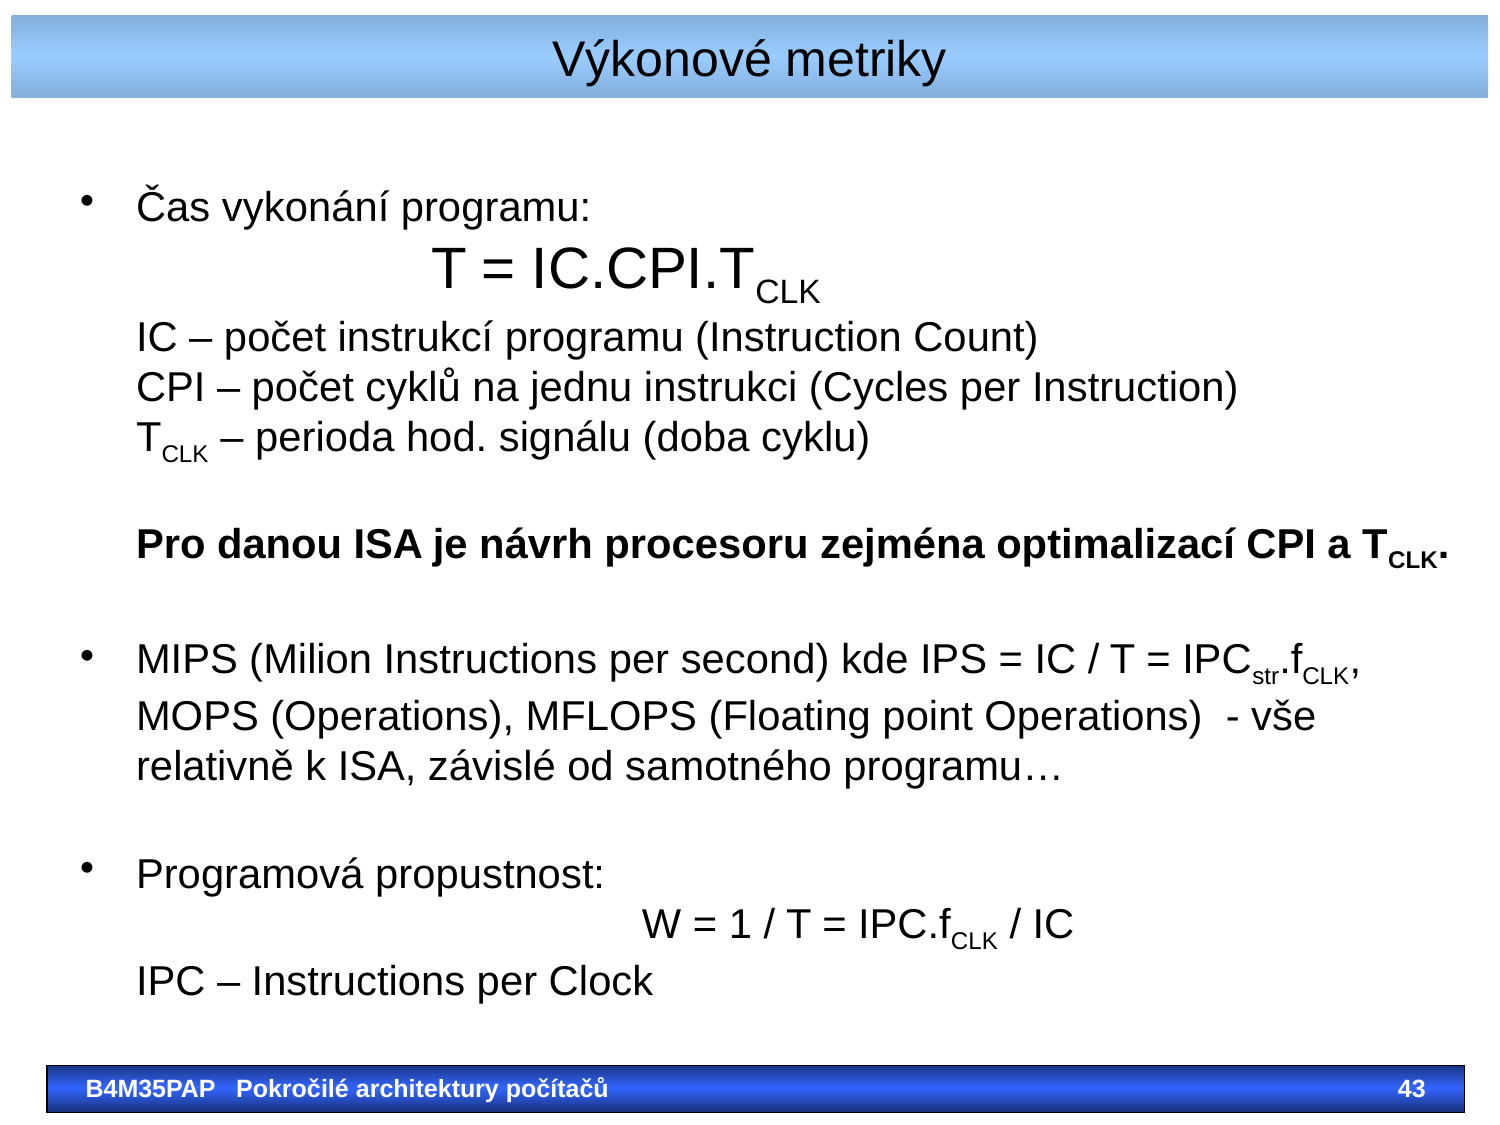

# Výkonové metriky
Čas vykonání programu:
			 T = IC.CPI.TCLK
IC – počet instrukcí programu (Instruction Count)
CPI – počet cyklů na jednu instrukci (Cycles per Instruction)
TCLK – perioda hod. signálu (doba cyklu)
Pro danou ISA je návrh procesoru zejména optimalizací CPI a TCLK.
MIPS (Milion Instructions per second) kde IPS = IC / T = IPCstr.fCLK,
MOPS (Operations), MFLOPS (Floating point Operations) - vše relativně k ISA, závislé od samotného programu…
Programová propustnost:
 W = 1 / T = IPC.fCLK / IC
IPC – Instructions per Clock
B4M35PAP Pokročilé architektury počítačů